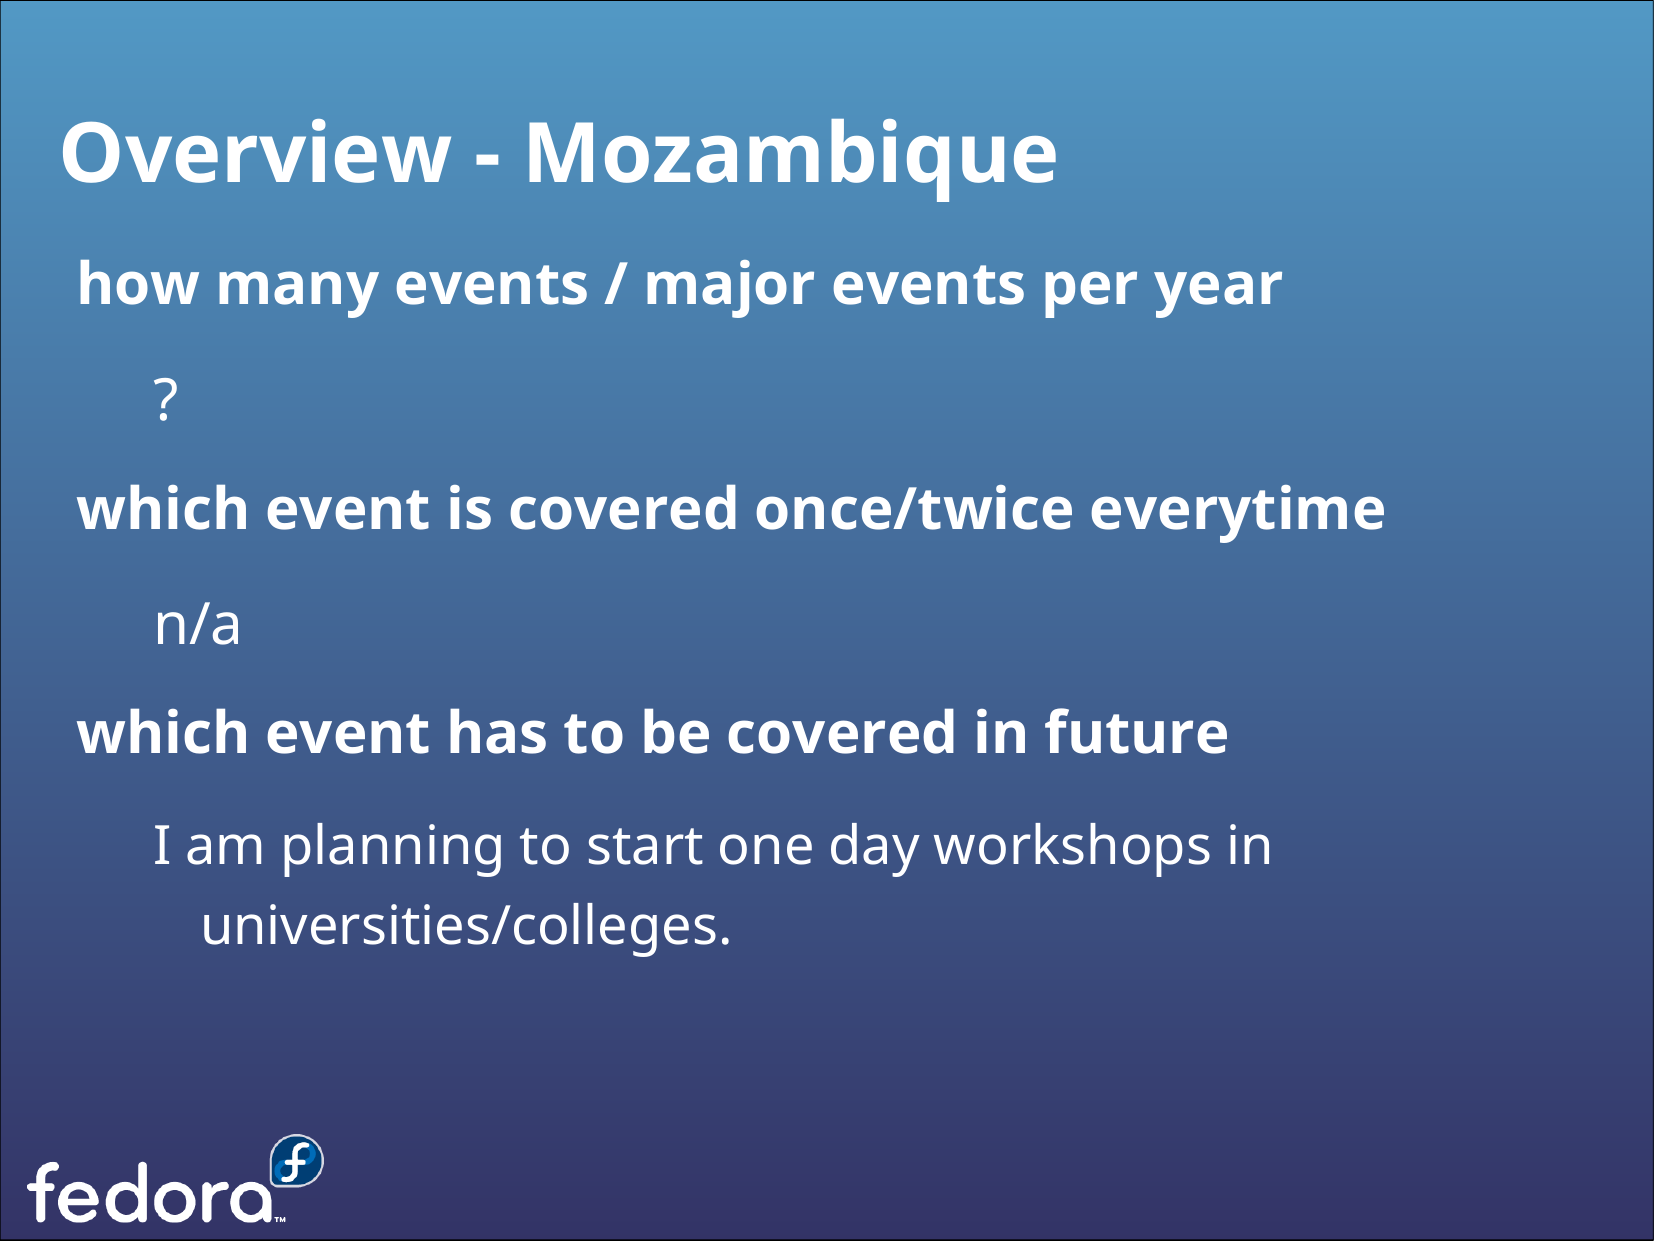

# Overview - Mozambique
how many events / major events per year
?
which event is covered once/twice everytime
n/a
which event has to be covered in future
I am planning to start one day workshops in universities/colleges.